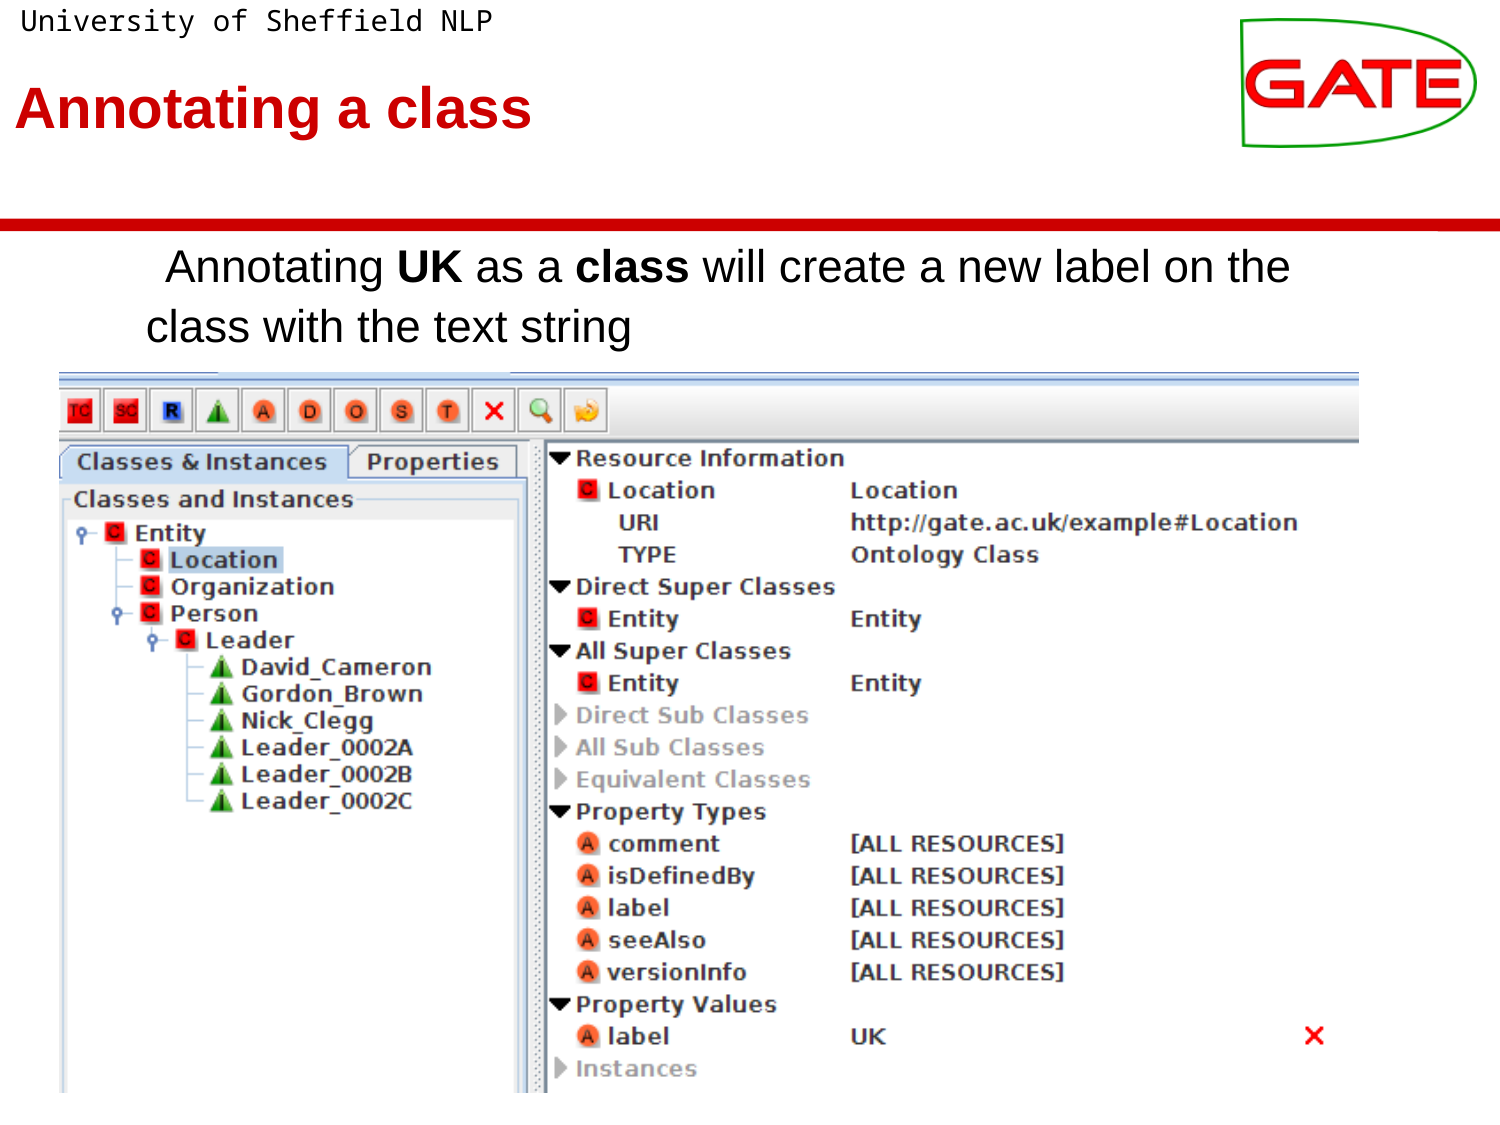

# Annotating a class
Annotating UK as a class will create a new label on the class with the text string